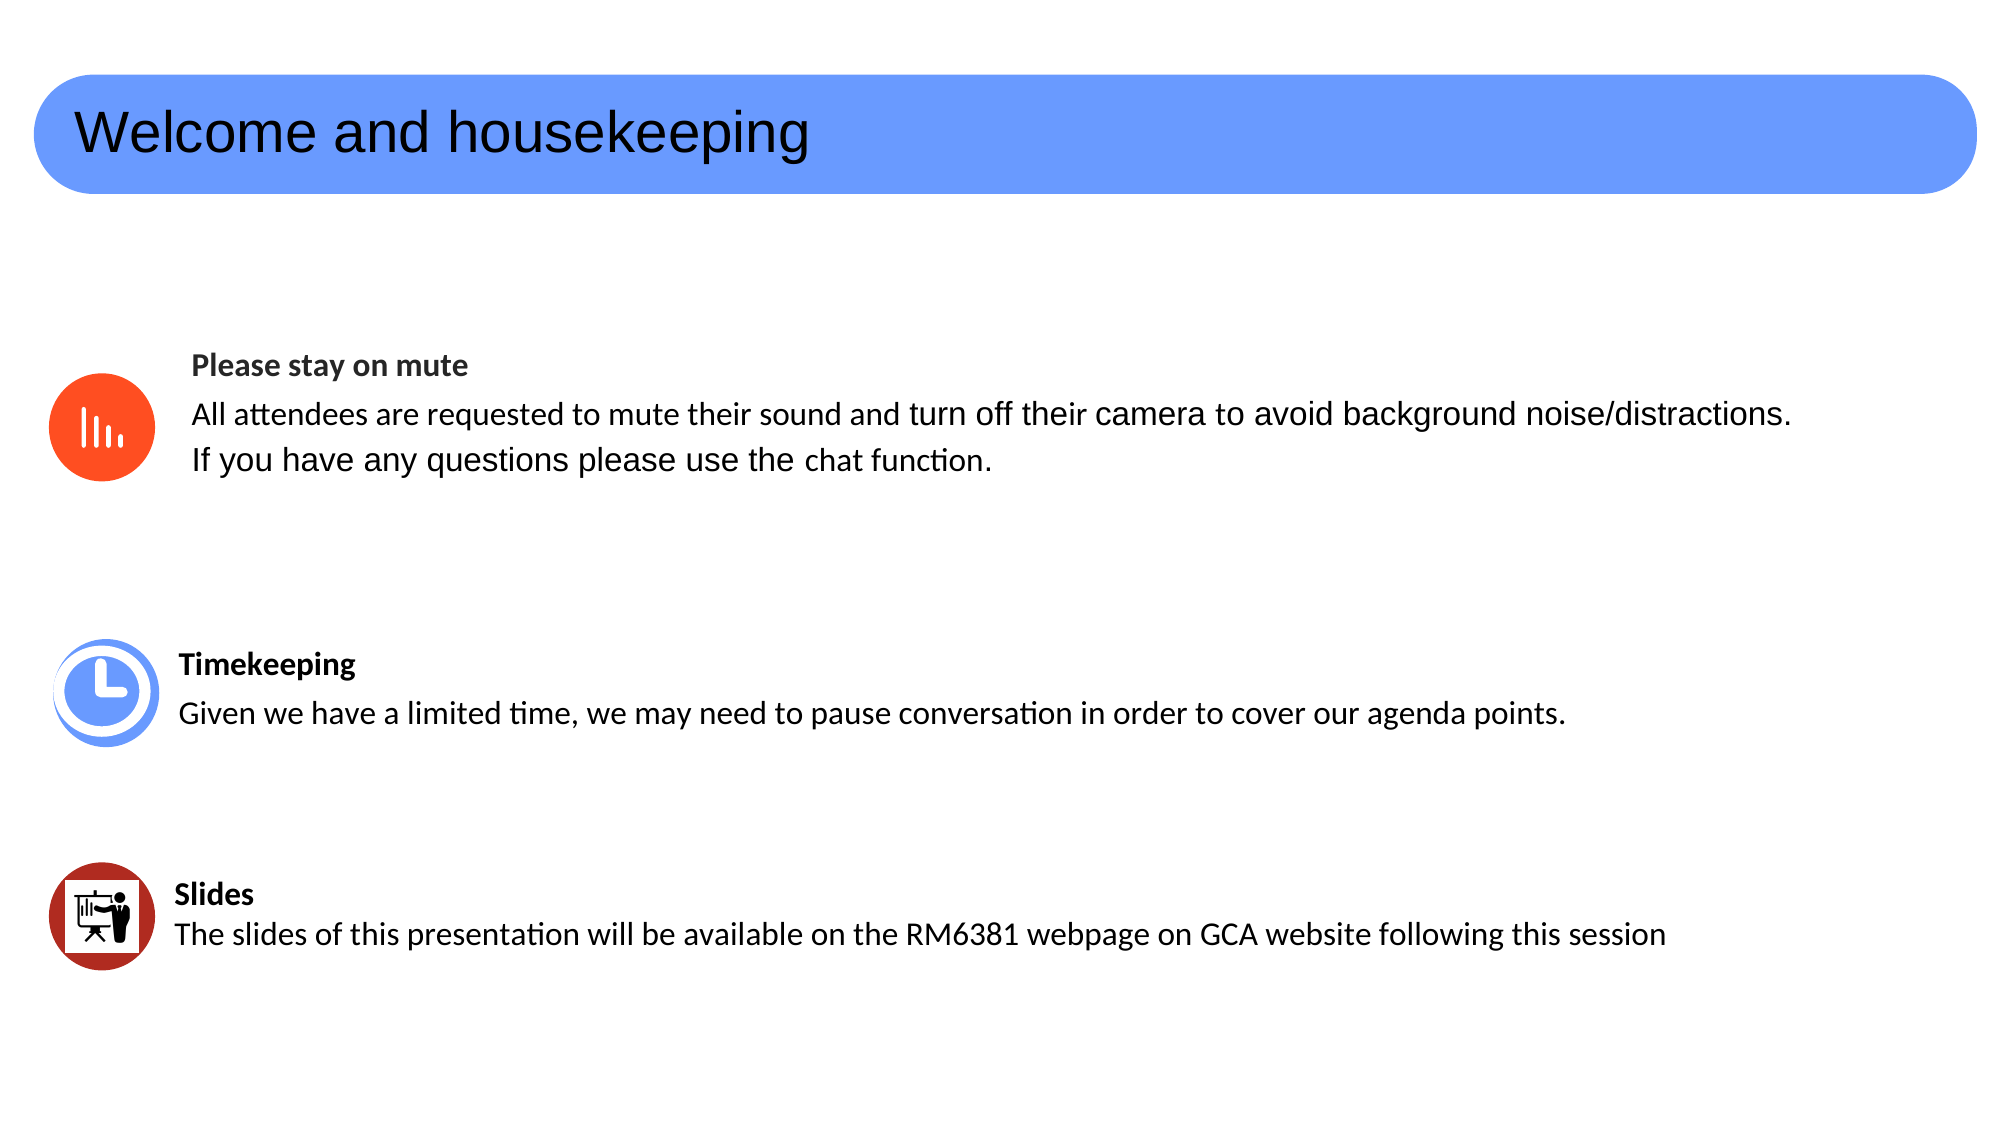

# Welcome and housekeeping
Please stay on mute
All attendees are requested to mute their sound and turn off their camera to avoid background noise/distractions.
If you have any questions please use the chat function.
Timekeeping
Given we have a limited time, we may need to pause conversation in order to cover our agenda points.
Slides
The slides of this presentation will be available on the RM6381 webpage on GCA website following this session